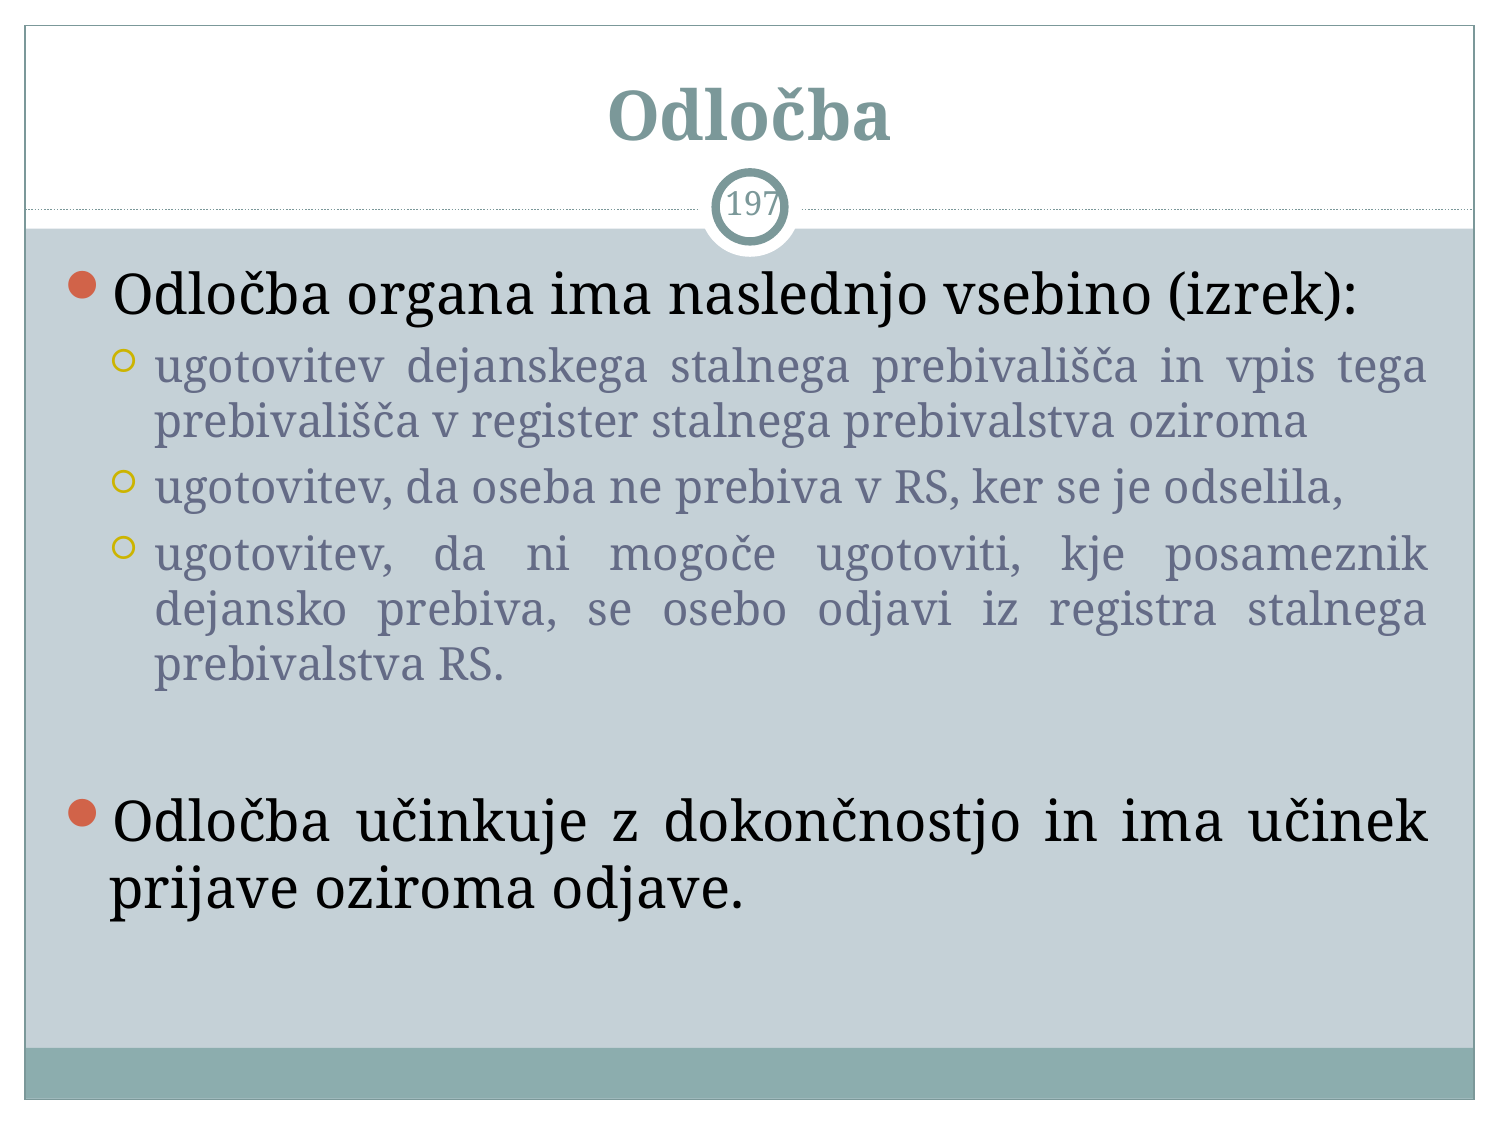

# Odločba
Odločba organa ima naslednjo vsebino (izrek):
ugotovitev dejanskega stalnega prebivališča in vpis tega prebivališča v register stalnega prebivalstva oziroma
ugotovitev, da oseba ne prebiva v RS, ker se je odselila,
ugotovitev, da ni mogoče ugotoviti, kje posameznik dejansko prebiva, se osebo odjavi iz registra stalnega prebivalstva RS.
Odločba učinkuje z dokončnostjo in ima učinek prijave oziroma odjave.